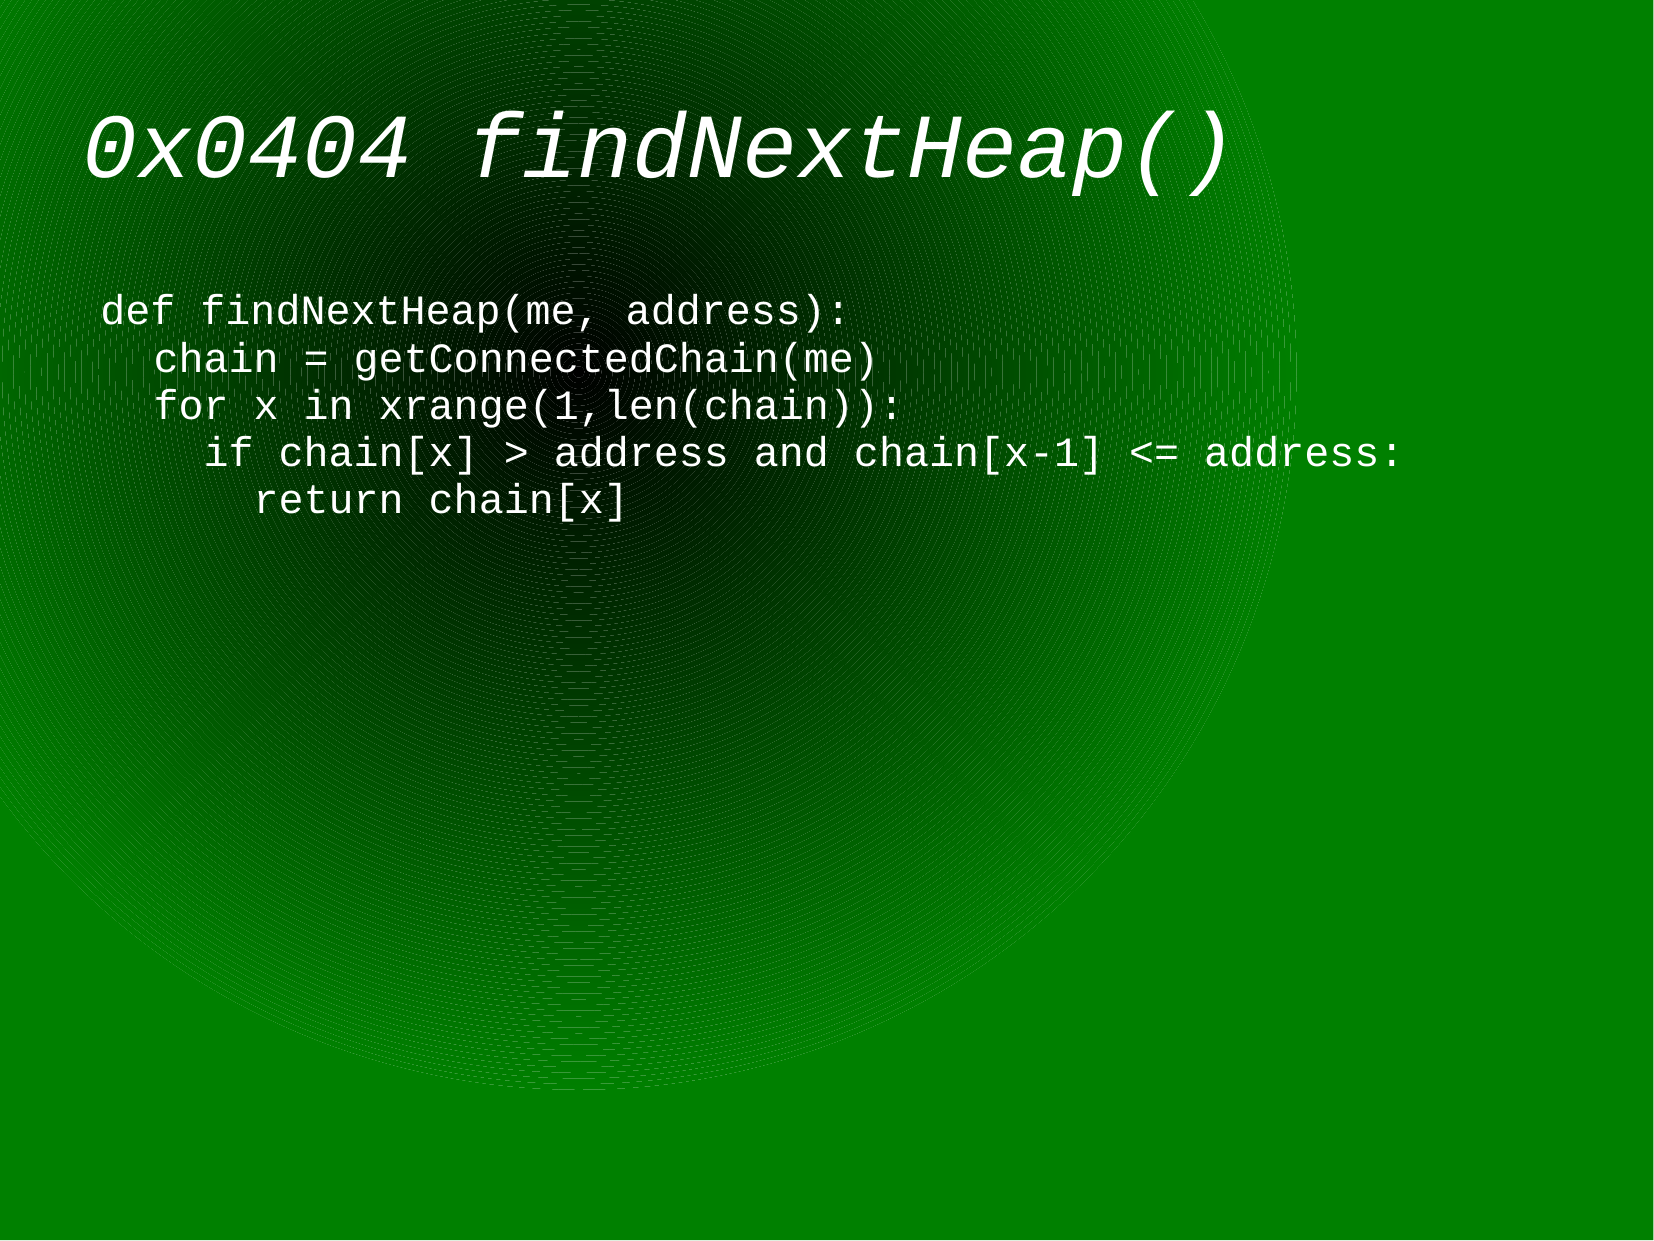

# 0x0404 findNextHeap()
def findNextHeap(me, address):
chain = getConnectedChain(me)
for x in xrange(1,len(chain)):
 if chain[x] > address and chain[x-1] <= address:
 return chain[x]